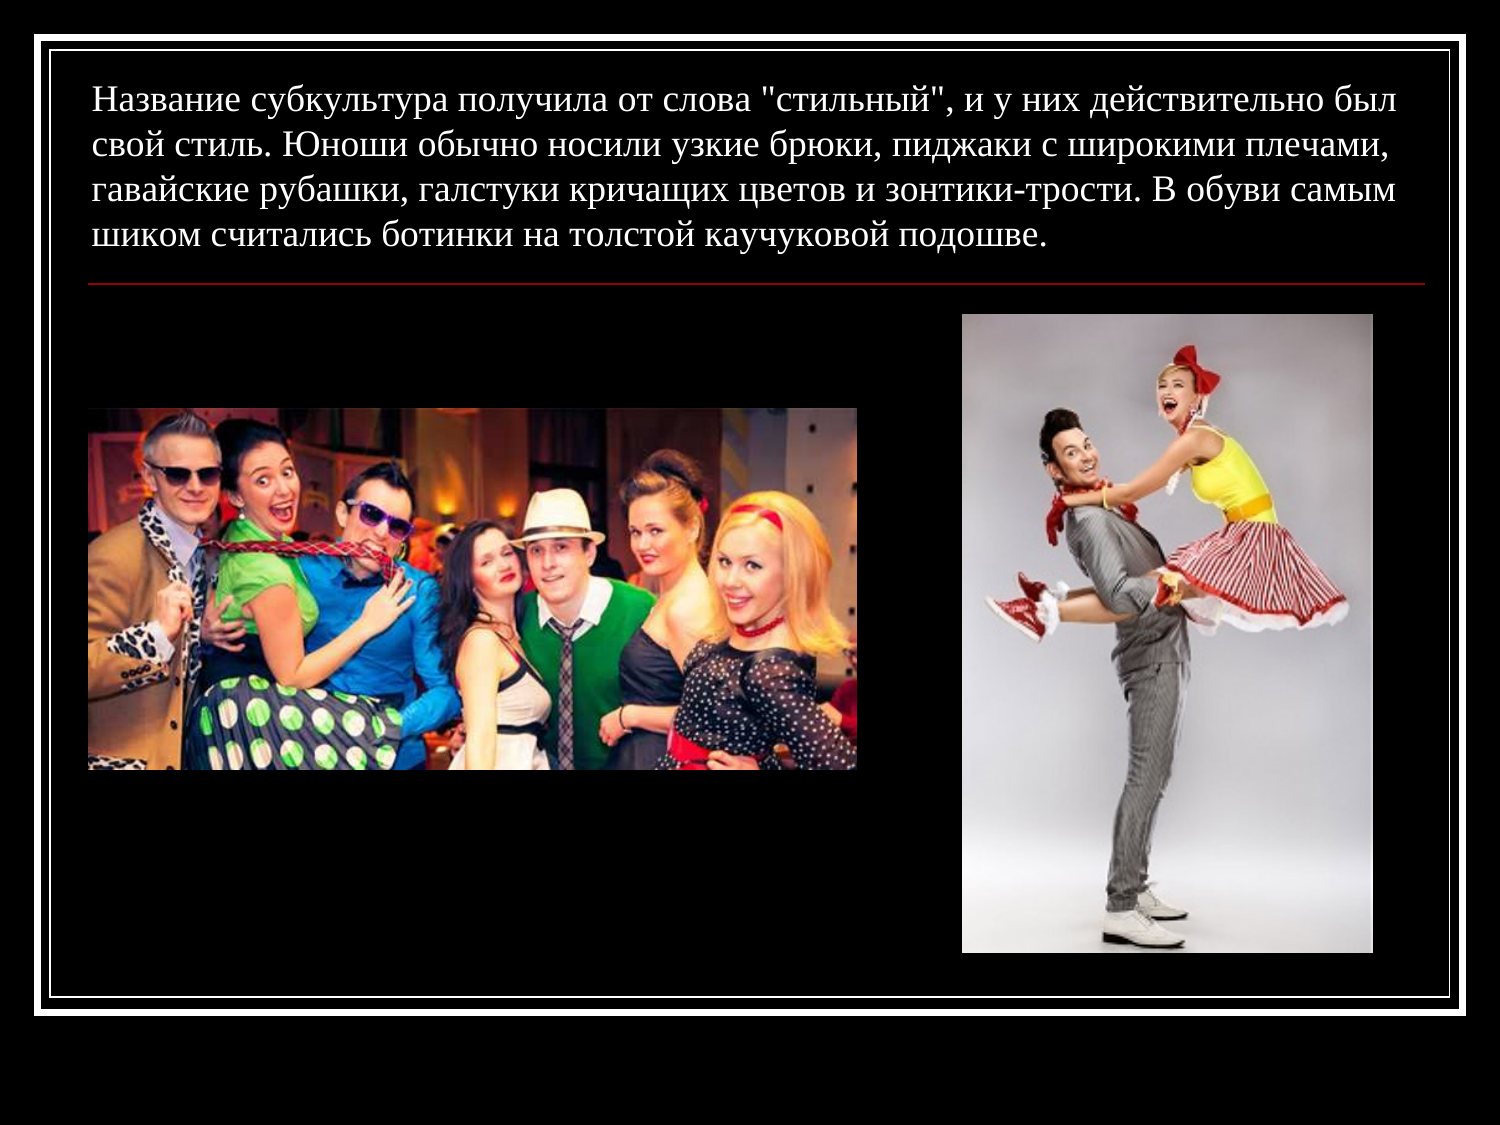

Название субкультура получила от слова "стильный", и у них действительно был свой стиль. Юноши обычно носили узкие брюки, пиджаки с широкими плечами, гавайские рубашки, галстуки кричащих цветов и зонтики-трости. В обуви самым шиком считались ботинки на толстой каучуковой подошве.